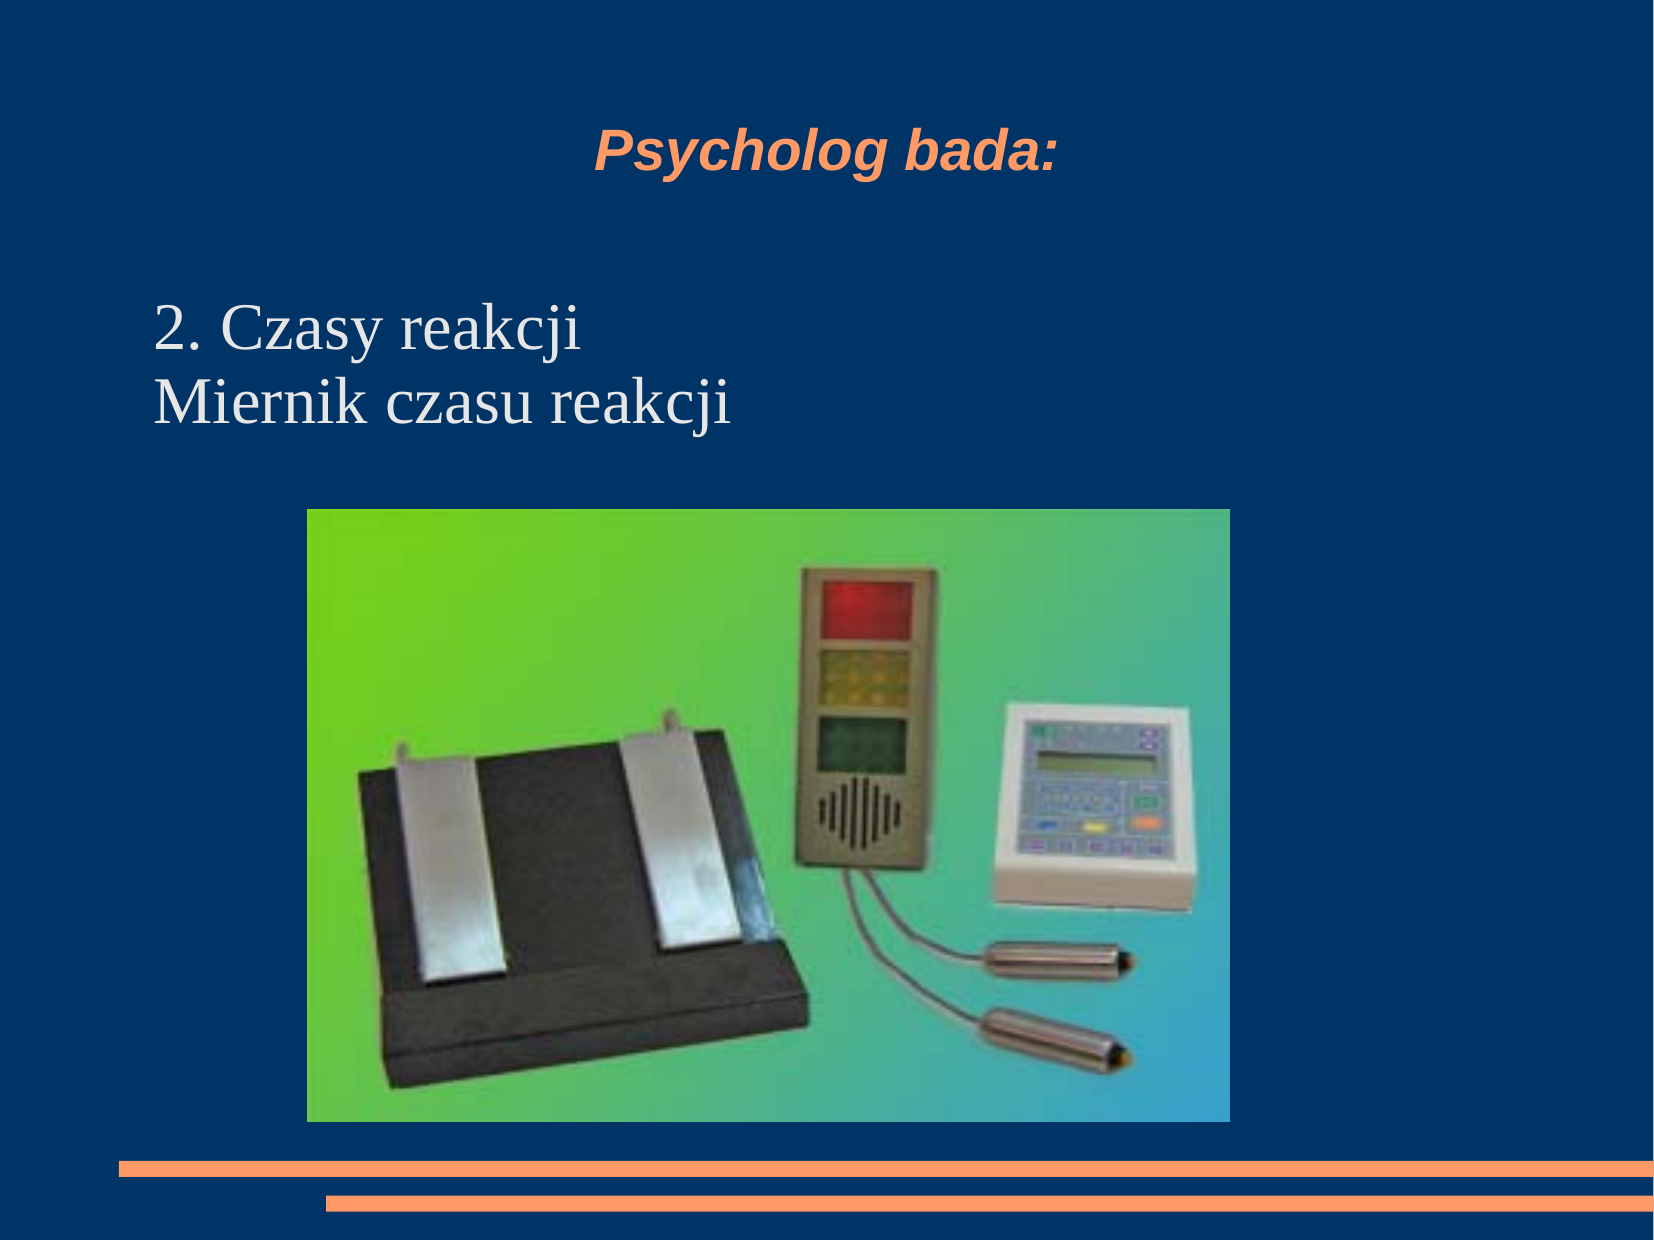

# Psycholog bada:
2. Czasy reakcji
Miernik czasu reakcji